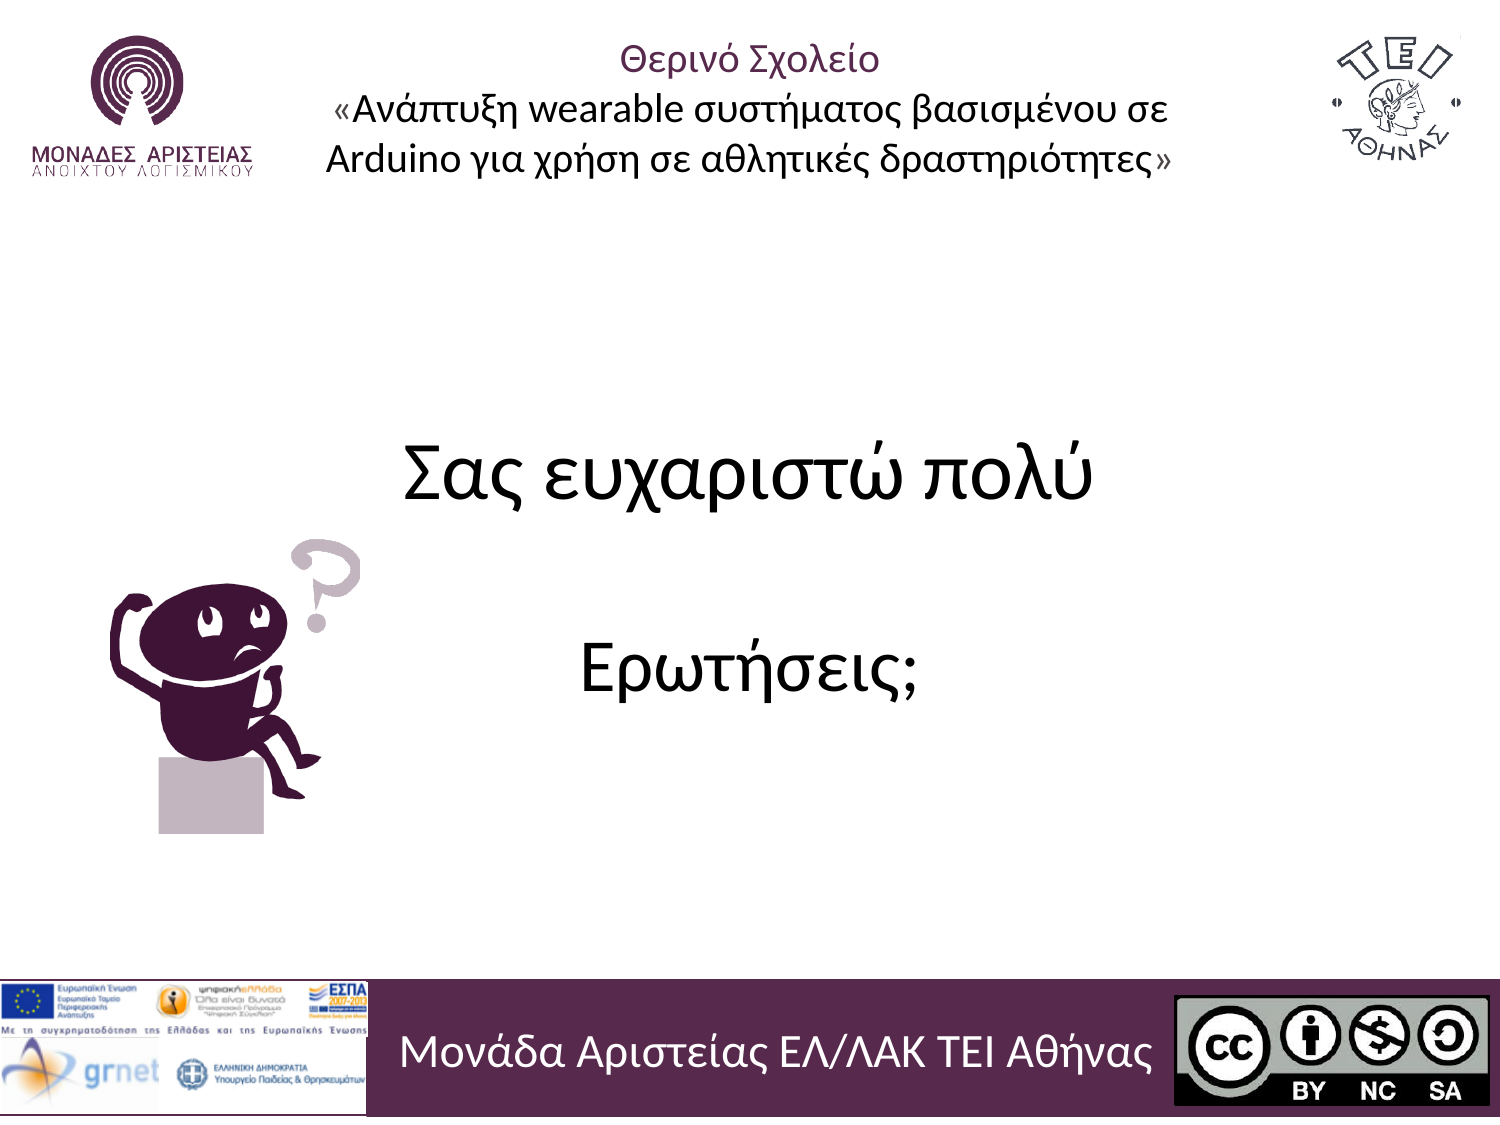

Θερινό Σχολείο
«Ανάπτυξη wearable συστήματος βασισμένου σε Arduino για χρήση σε αθλητικές δραστηριότητες»
# Σας ευχαριστώ πολύ Ερωτήσεις;
Μονάδα Αριστείας ΕΛ/ΛΑΚ ΤΕΙ Αθήνας